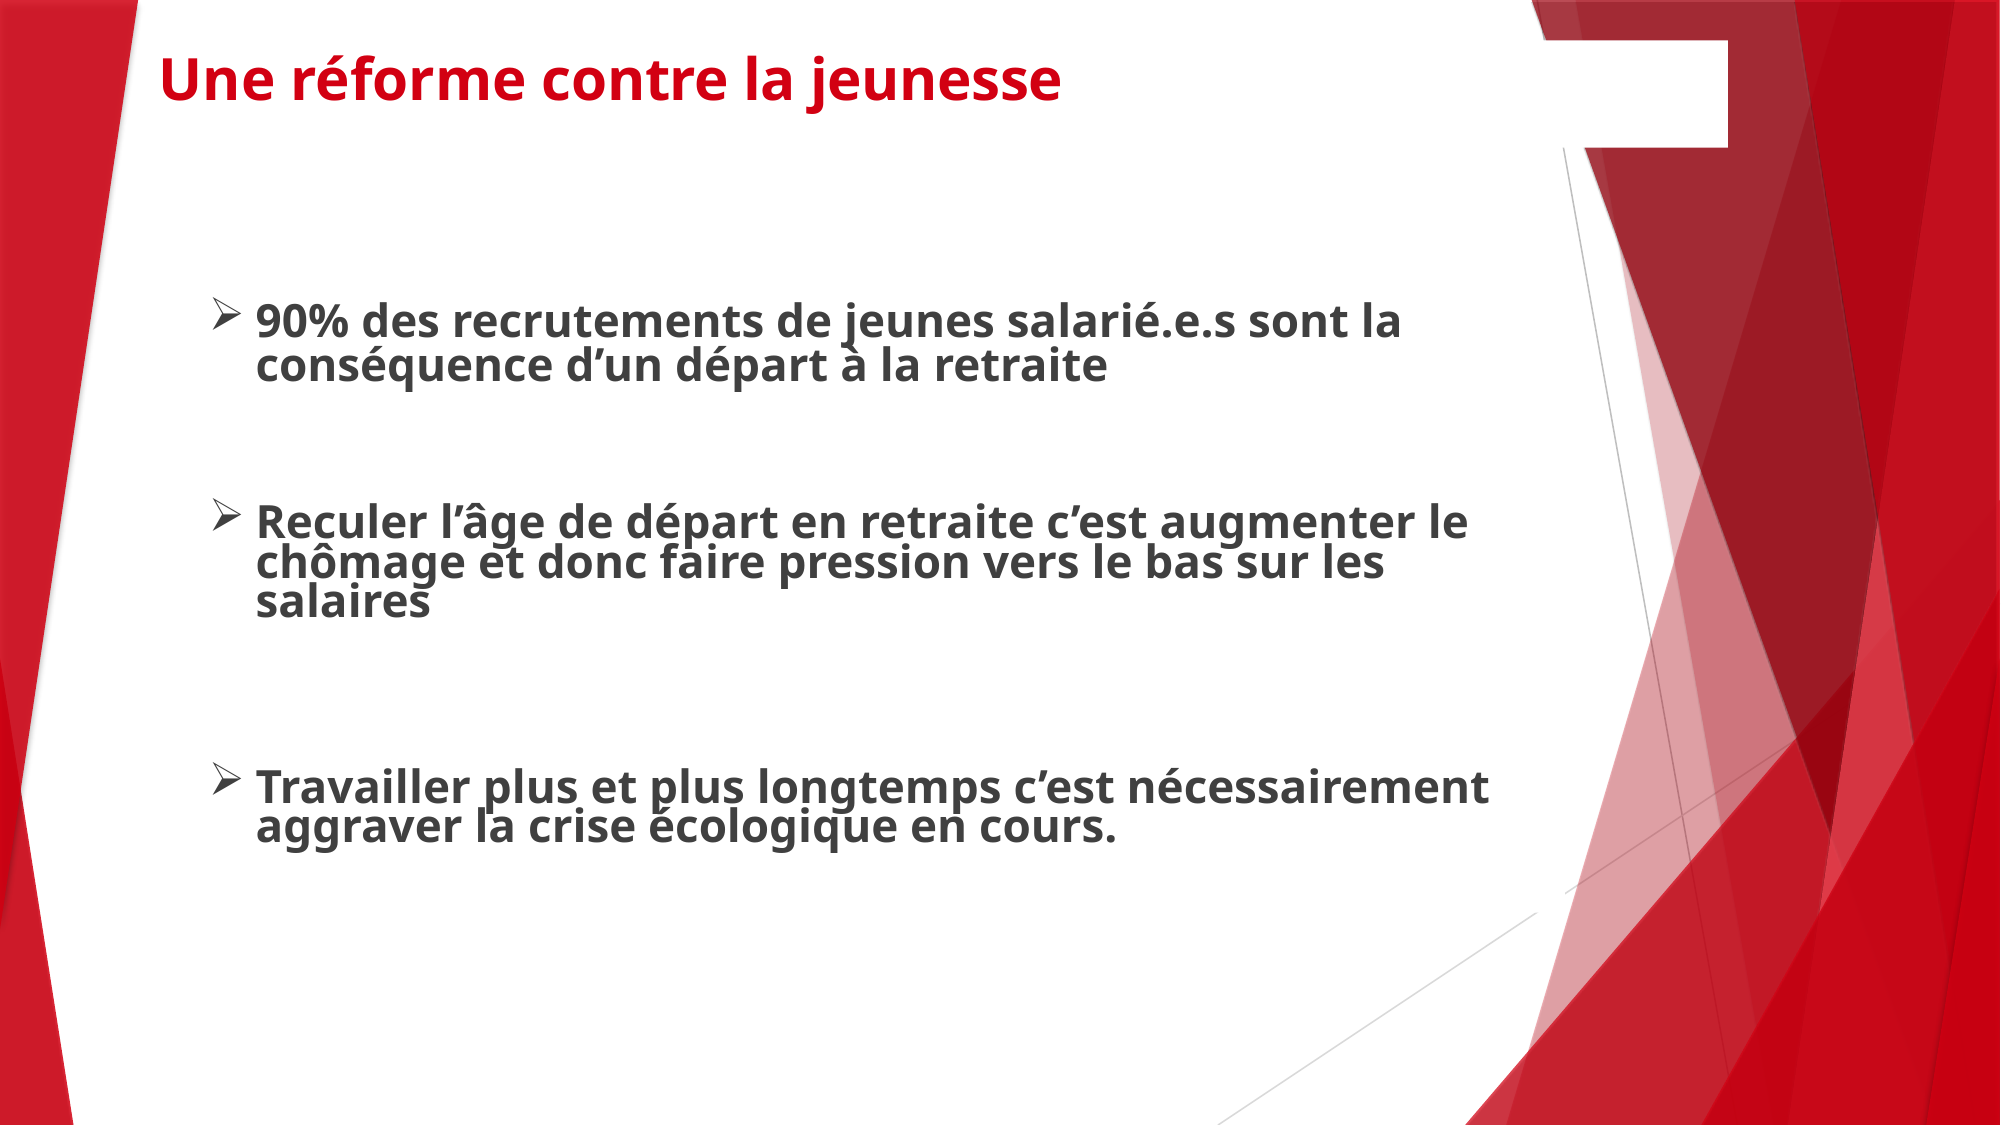

# Une réforme contre la jeunesse
90% des recrutements de jeunes salarié.e.s sont la conséquence d’un départ à la retraite
Reculer l’âge de départ en retraite c’est augmenter le chômage et donc faire pression vers le bas sur les salaires
Travailler plus et plus longtemps c’est nécessairement aggraver la crise écologique en cours.